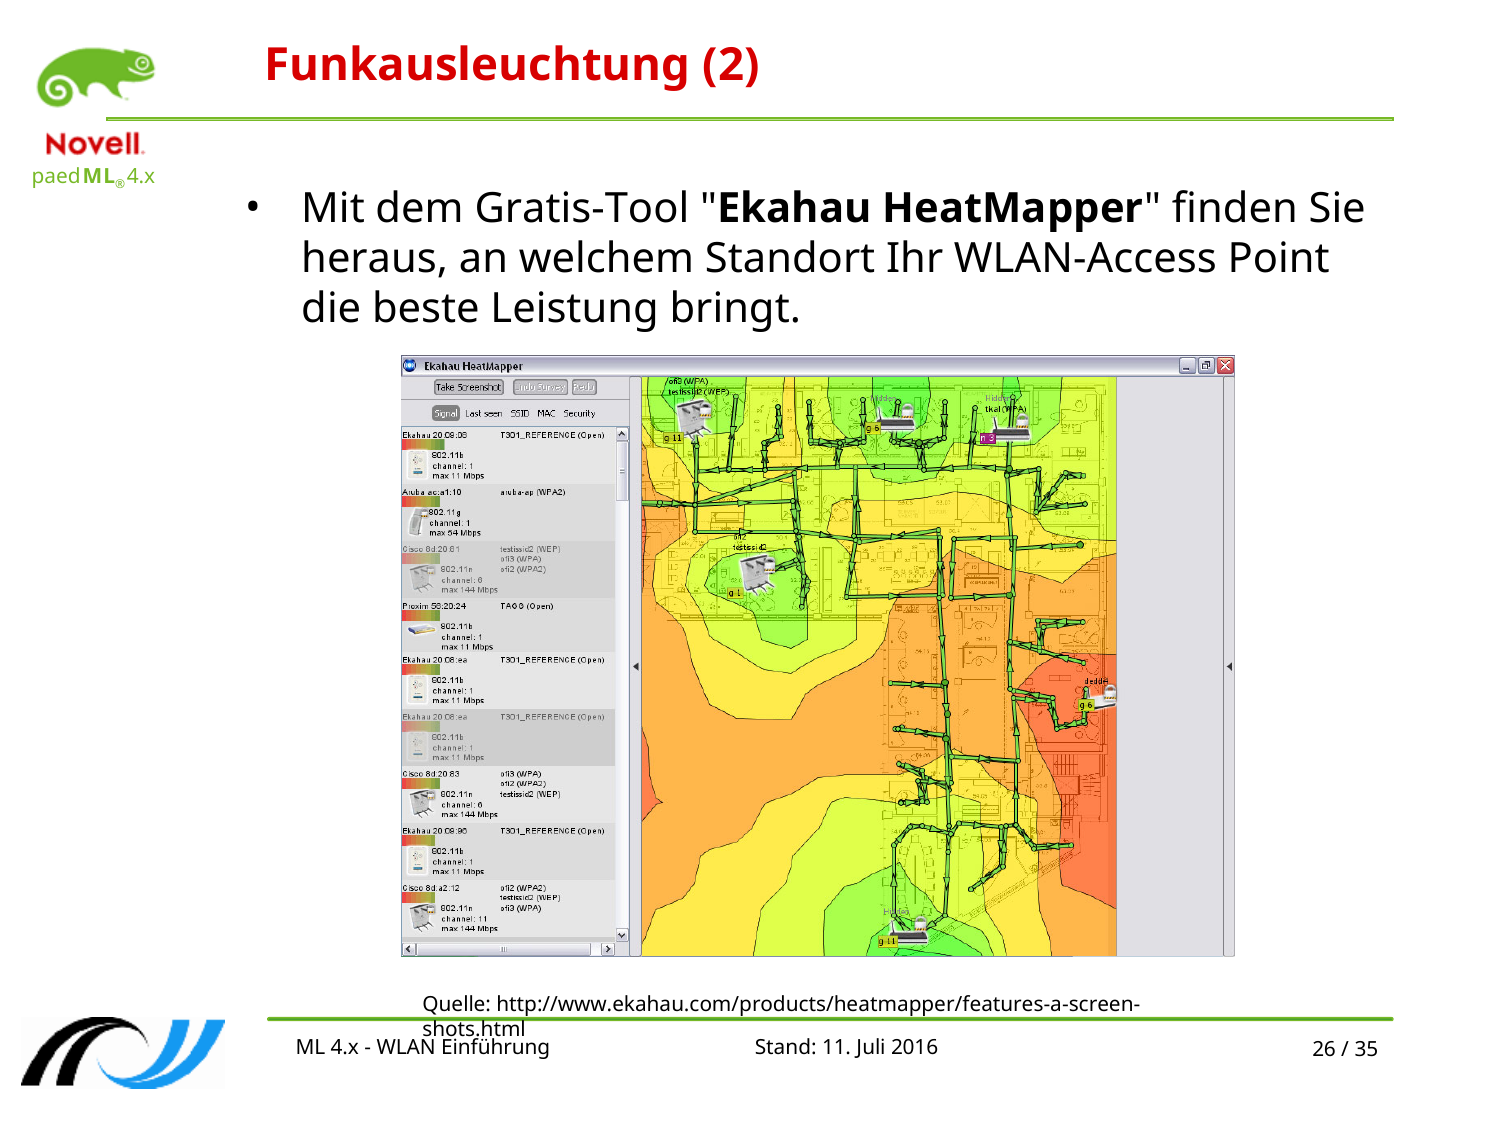

# Funkausleuchtung (2)
Mit dem Gratis-Tool "Ekahau HeatMapper" finden Sie heraus, an welchem Standort Ihr WLAN-Access Point die beste Leistung bringt.
Quelle: http://www.ekahau.com/products/heatmapper/features-a-screen-shots.html
ML 4.x - WLAN Einführung
11. Juli 2016
26